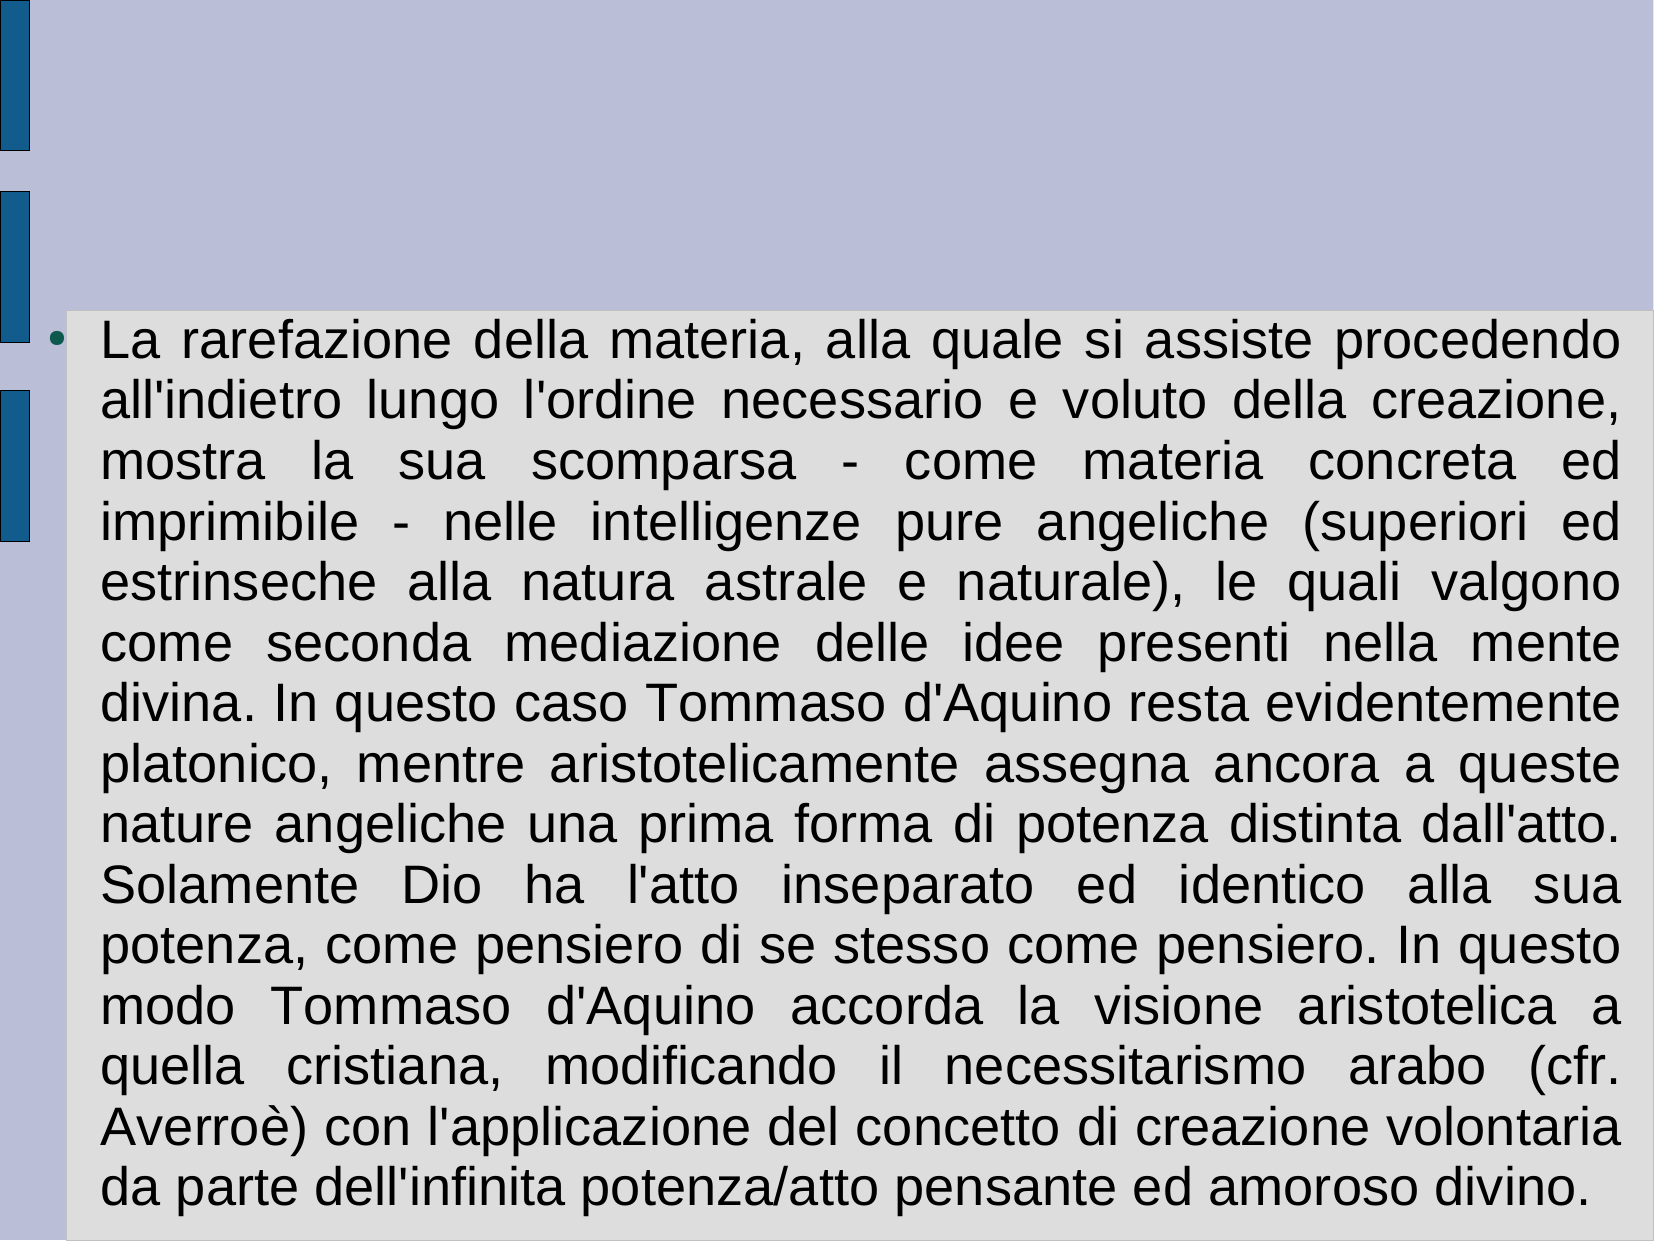

#
La rarefazione della materia, alla quale si assiste procedendo all'indietro lungo l'ordine necessario e voluto della creazione, mostra la sua scomparsa - come materia concreta ed imprimibile - nelle intelligenze pure angeliche (superiori ed estrinseche alla natura astrale e naturale), le quali valgono come seconda mediazione delle idee presenti nella mente divina. In questo caso Tommaso d'Aquino resta evidentemente platonico, mentre aristotelicamente assegna ancora a queste nature angeliche una prima forma di potenza distinta dall'atto. Solamente Dio ha l'atto inseparato ed identico alla sua potenza, come pensiero di se stesso come pensiero. In questo modo Tommaso d'Aquino accorda la visione aristotelica a quella cristiana, modificando il necessitarismo arabo (cfr. Averroè) con l'applicazione del concetto di creazione volontaria da parte dell'infinita potenza/atto pensante ed amoroso divino.